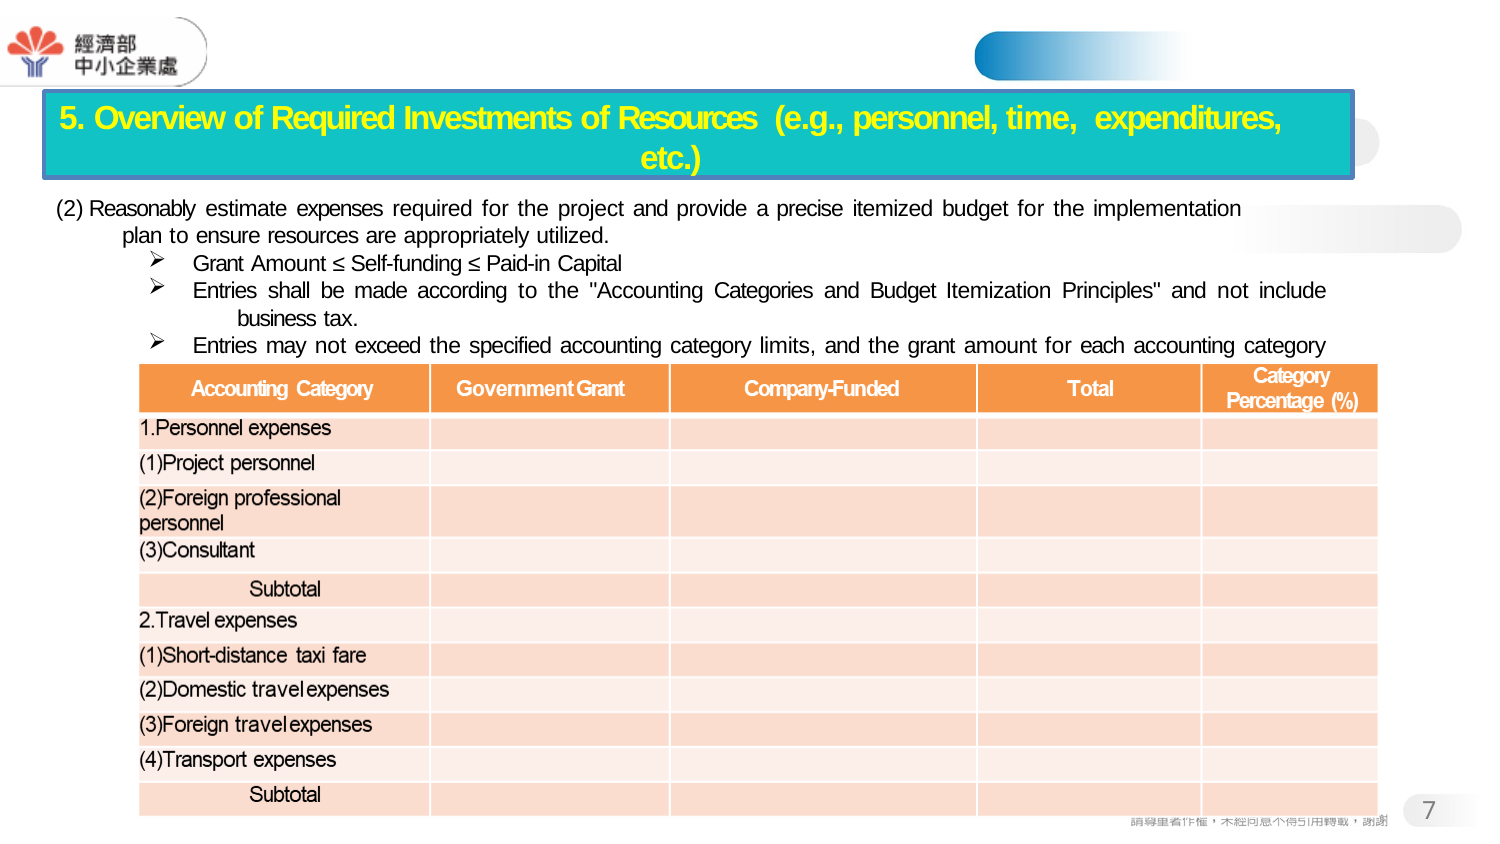

# 5. Overview of Required Investments of Resources (e.g., personnel, time, expenditures, etc.)
Reasonably estimate expenses required for the project and provide a precise itemized budget for the implementation plan to ensure resources are appropriately utilized.
Grant Amount ≤ Self-funding ≤ Paid-in Capital
Entries shall be made according to the "Accounting Categories and Budget Itemization Principles" and not include business tax.
Entries may not exceed the specified accounting category limits, and the grant amount for each accounting category must be proportional to the self-funding amount.